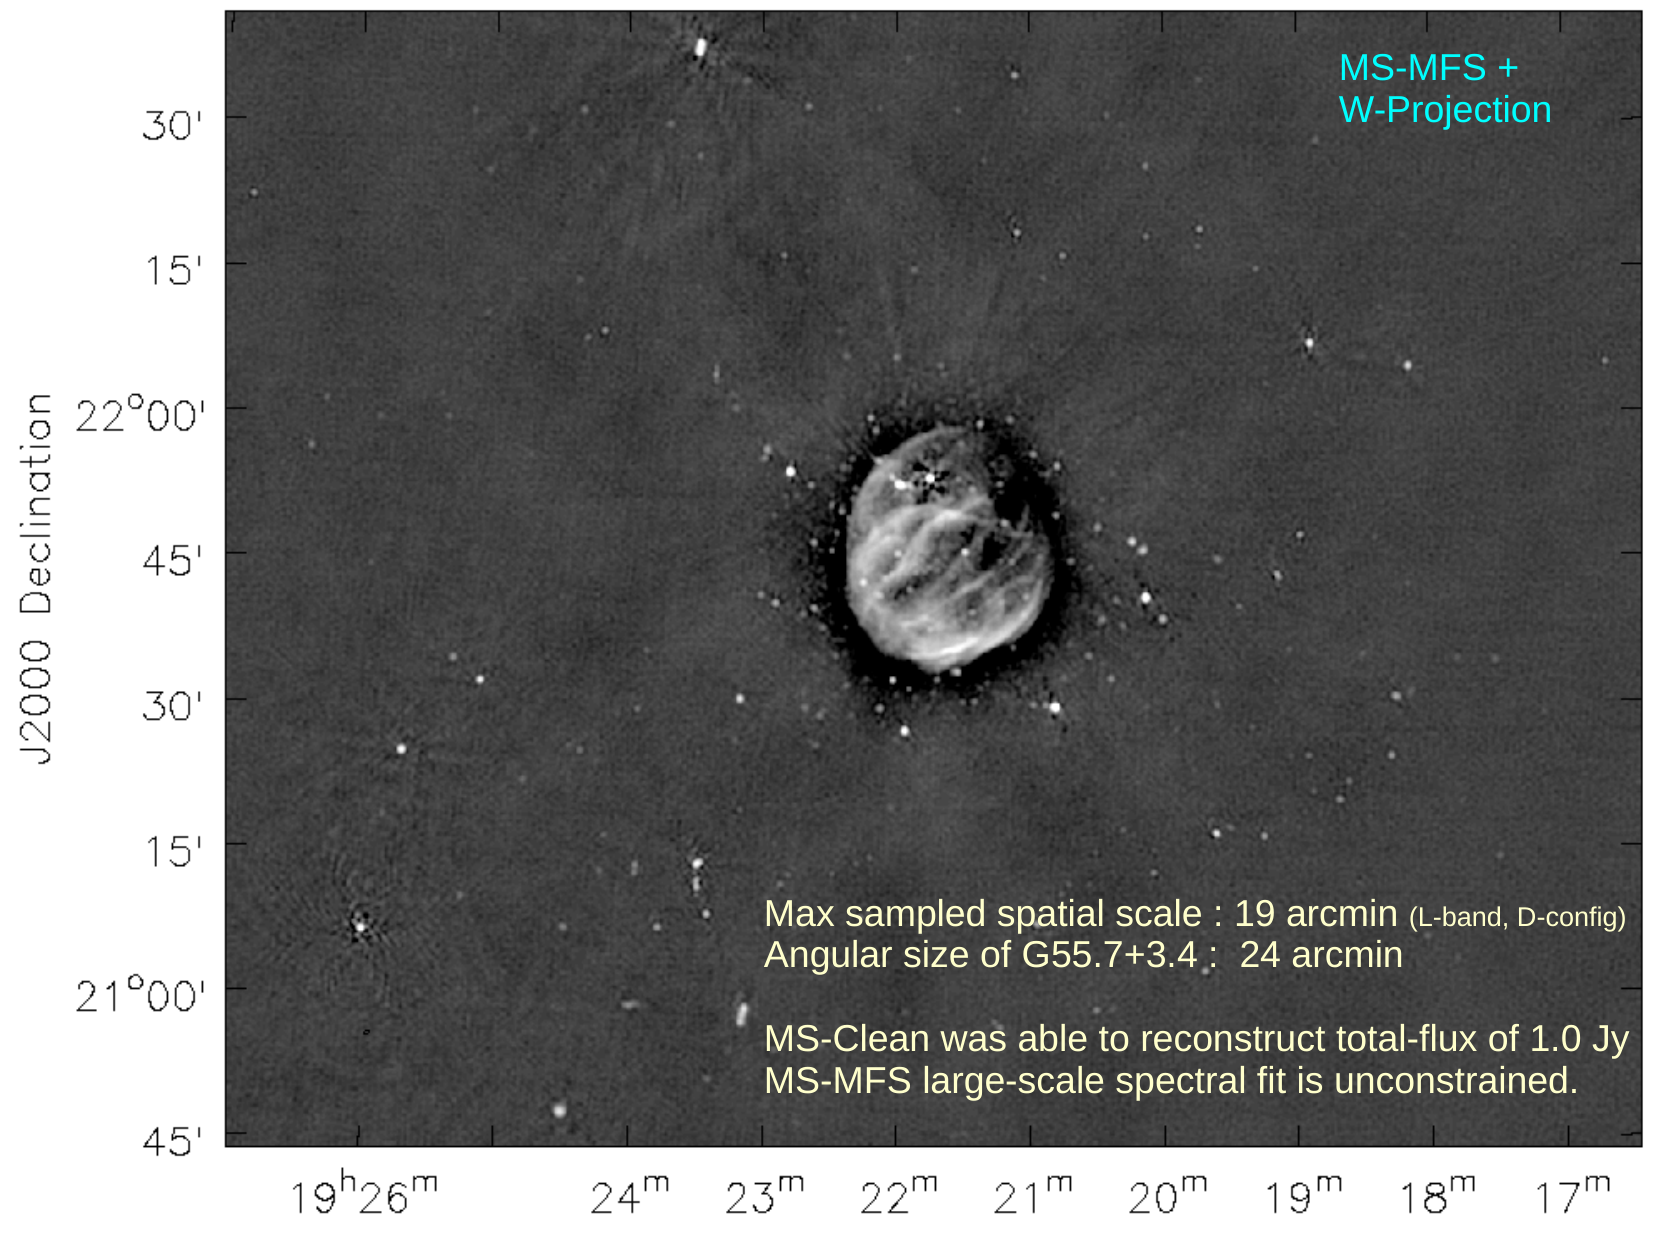

MS-MFS +
W-Projection
Max sampled spatial scale : 19 arcmin (L-band, D-config)
Angular size of G55.7+3.4 : 24 arcmin
MS-Clean was able to reconstruct total-flux of 1.0 Jy
MS-MFS large-scale spectral fit is unconstrained.
23